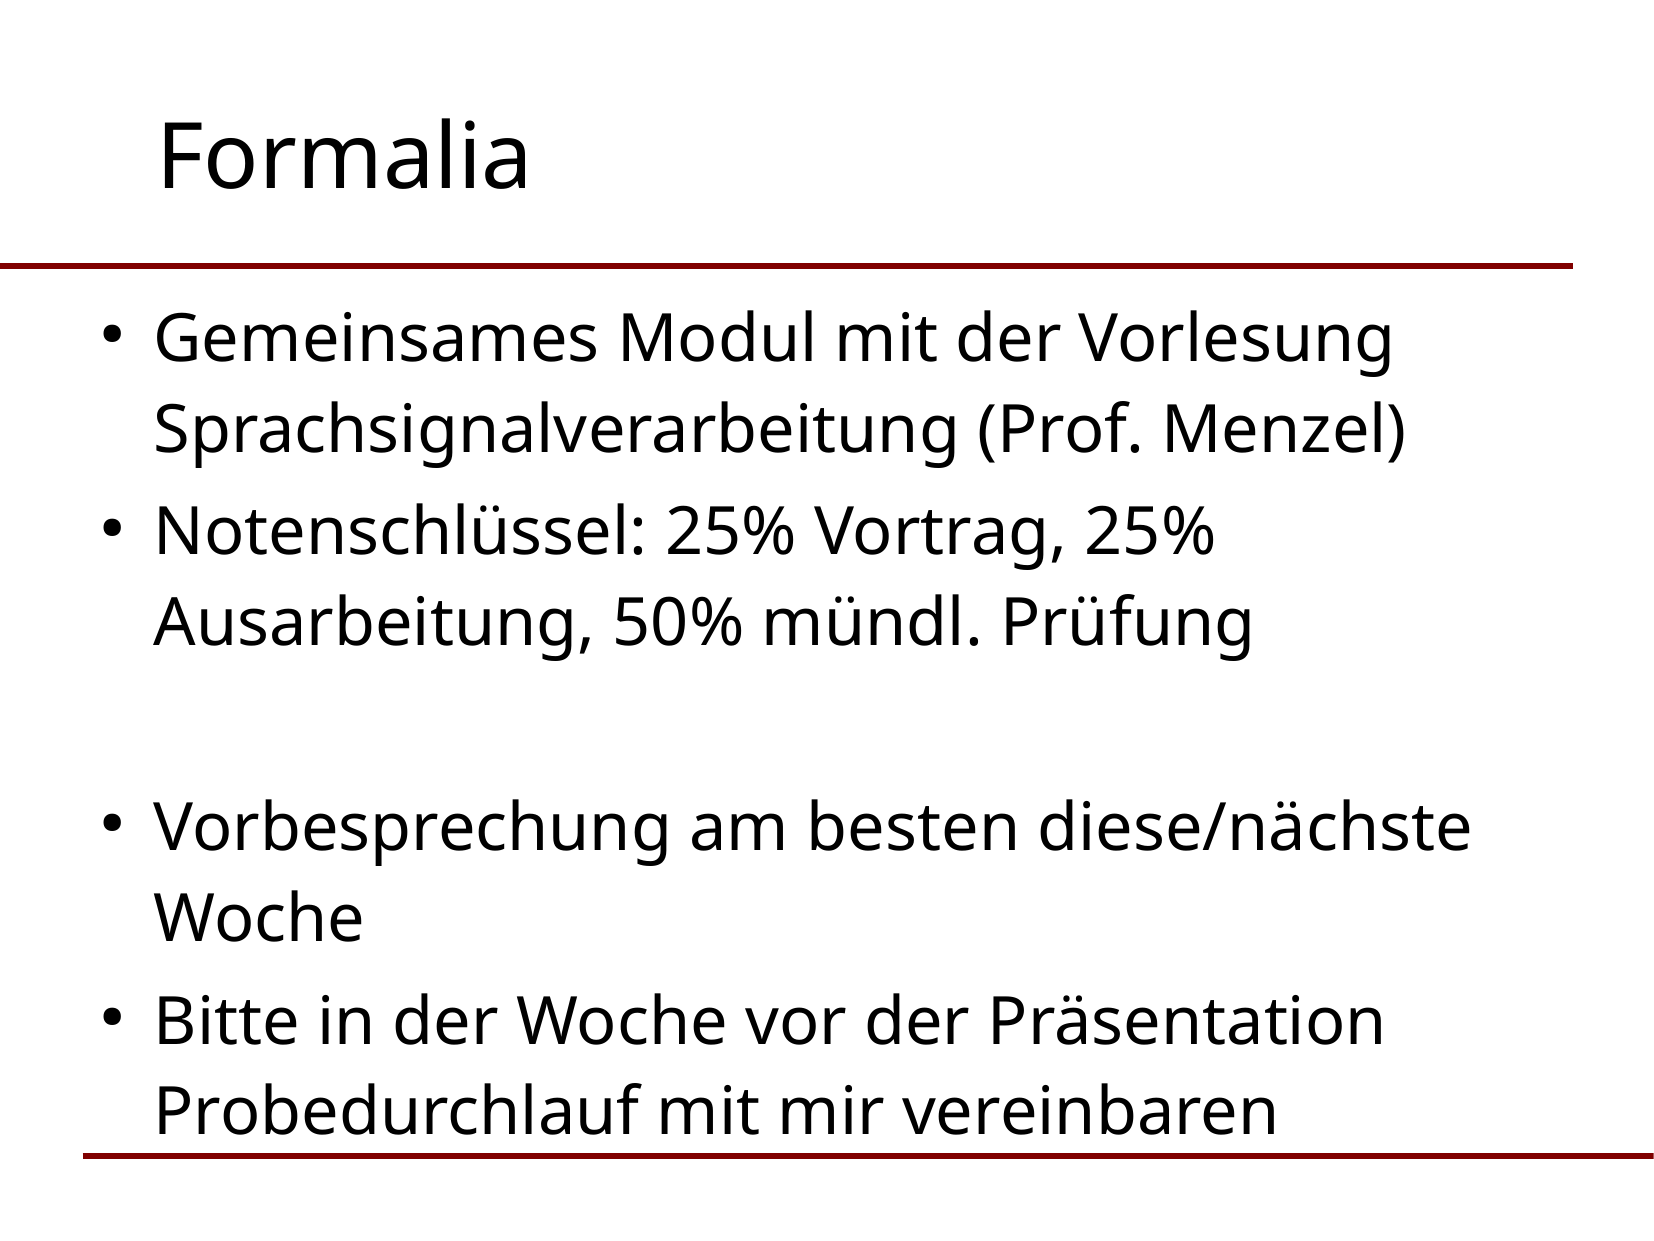

# Formalia
Gemeinsames Modul mit der Vorlesung Sprachsignalverarbeitung (Prof. Menzel)
Notenschlüssel: 25% Vortrag, 25% Ausarbeitung, 50% mündl. Prüfung
Vorbesprechung am besten diese/nächste Woche
Bitte in der Woche vor der Präsentation Probedurchlauf mit mir vereinbaren